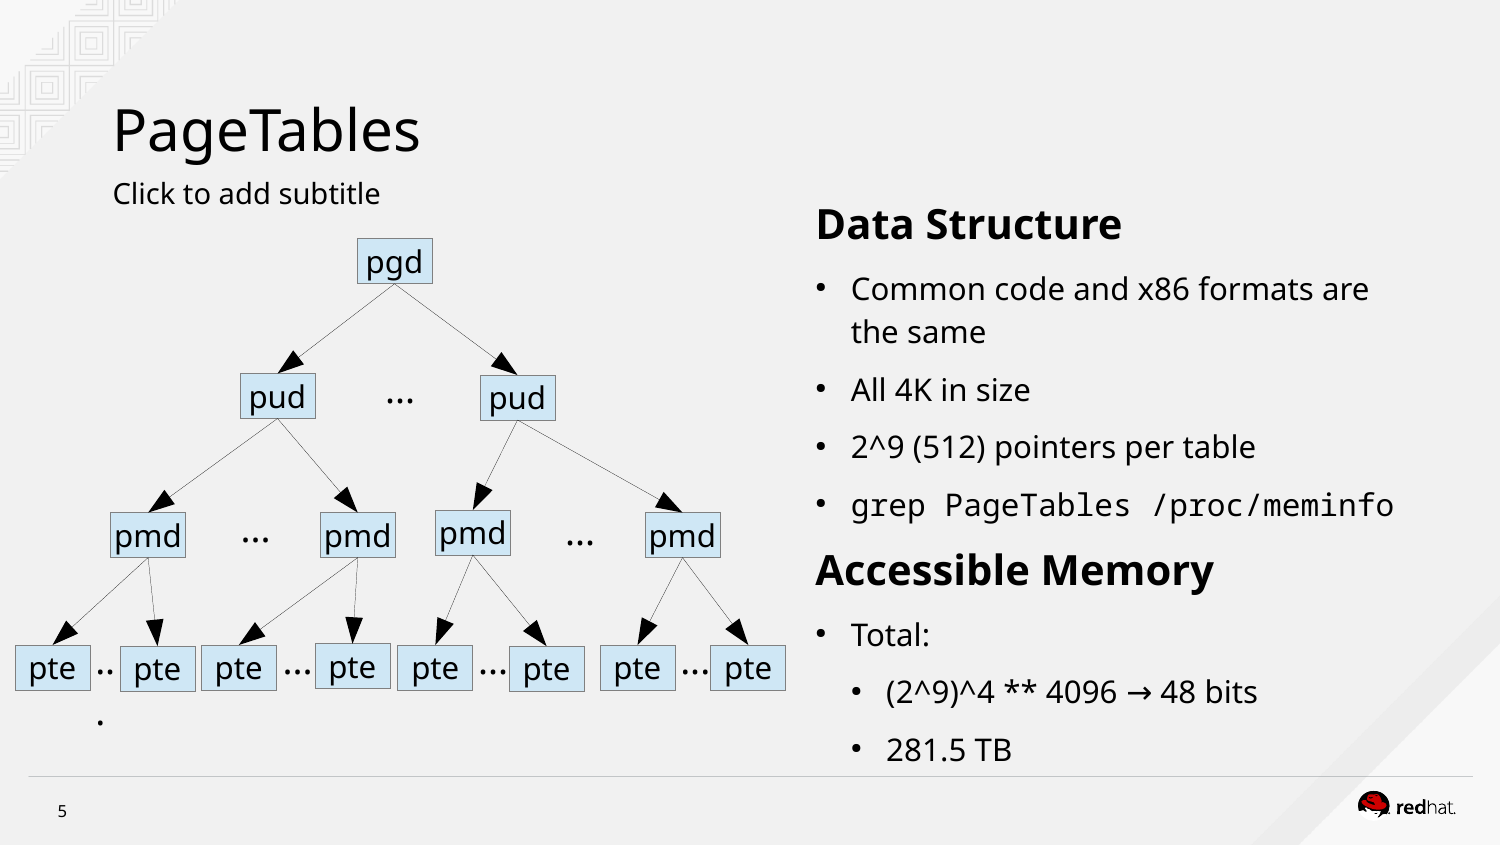

# PageTables
Click to add subtitle
Data Structure
Common code and x86 formats are the same
All 4K in size
2^9 (512) pointers per table
grep PageTables /proc/meminfo
Accessible Memory
Total:
(2^9)^4 ** 4096 → 48 bits
281.5 TB
pgd
...
pud
pud
...
...
pmd
pmd
pmd
pmd
...
...
...
...
pte
pte
pte
pte
pte
pte
pte
pte
5